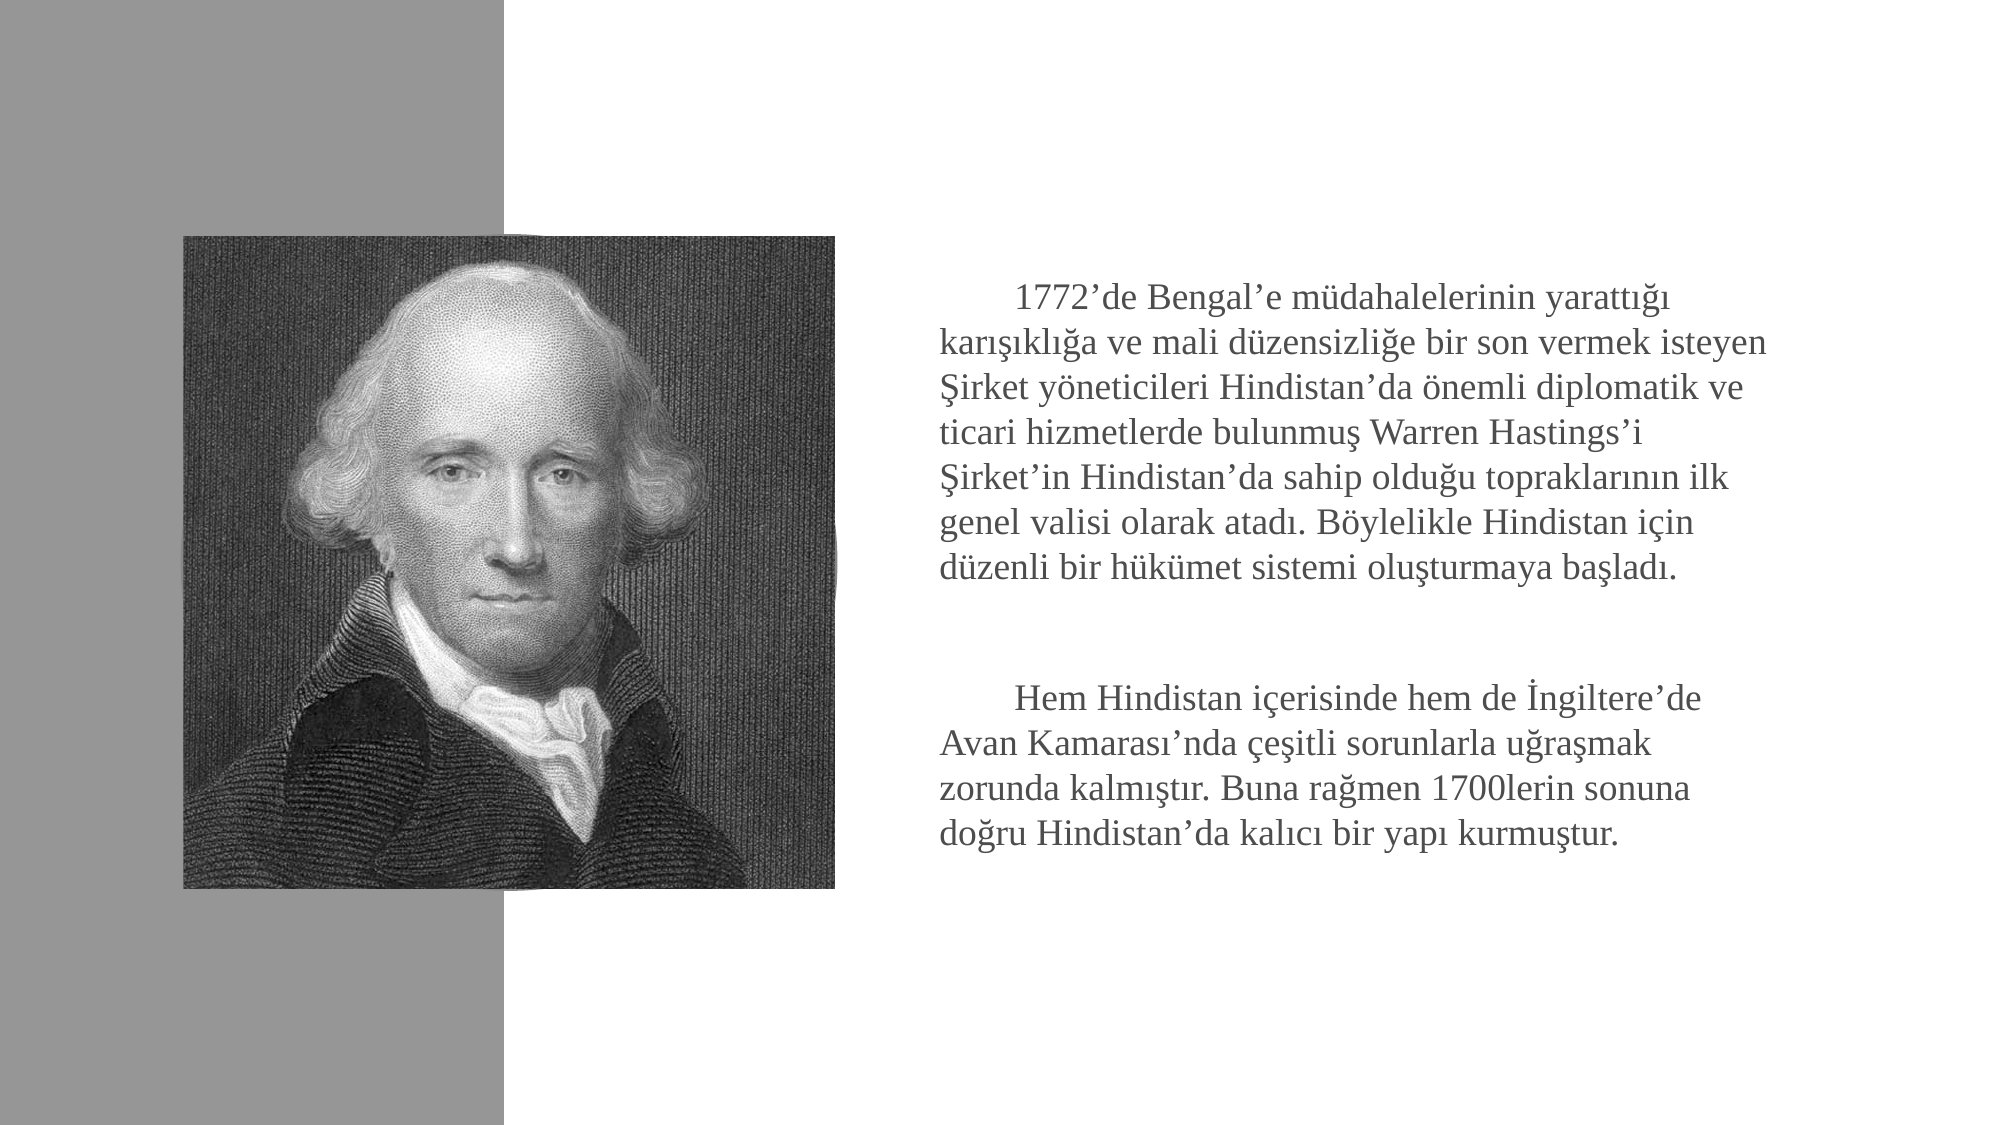

# 1772’de Bengal’e müdahalelerinin yarattığı karışıklığa ve mali düzensizliğe bir son vermek isteyen Şirket yöneticileri Hindistan’da önemli diplomatik ve ticari hizmetlerde bulunmuş Warren Hastings’i Şirket’in Hindistan’da sahip olduğu topraklarının ilk genel valisi olarak atadı. Böylelikle Hindistan için düzenli bir hükümet sistemi oluşturmaya başladı.
	Hem Hindistan içerisinde hem de İngiltere’de Avan Kamarası’nda çeşitli sorunlarla uğraşmak zorunda kalmıştır. Buna rağmen 1700lerin sonuna doğru Hindistan’da kalıcı bir yapı kurmuştur.